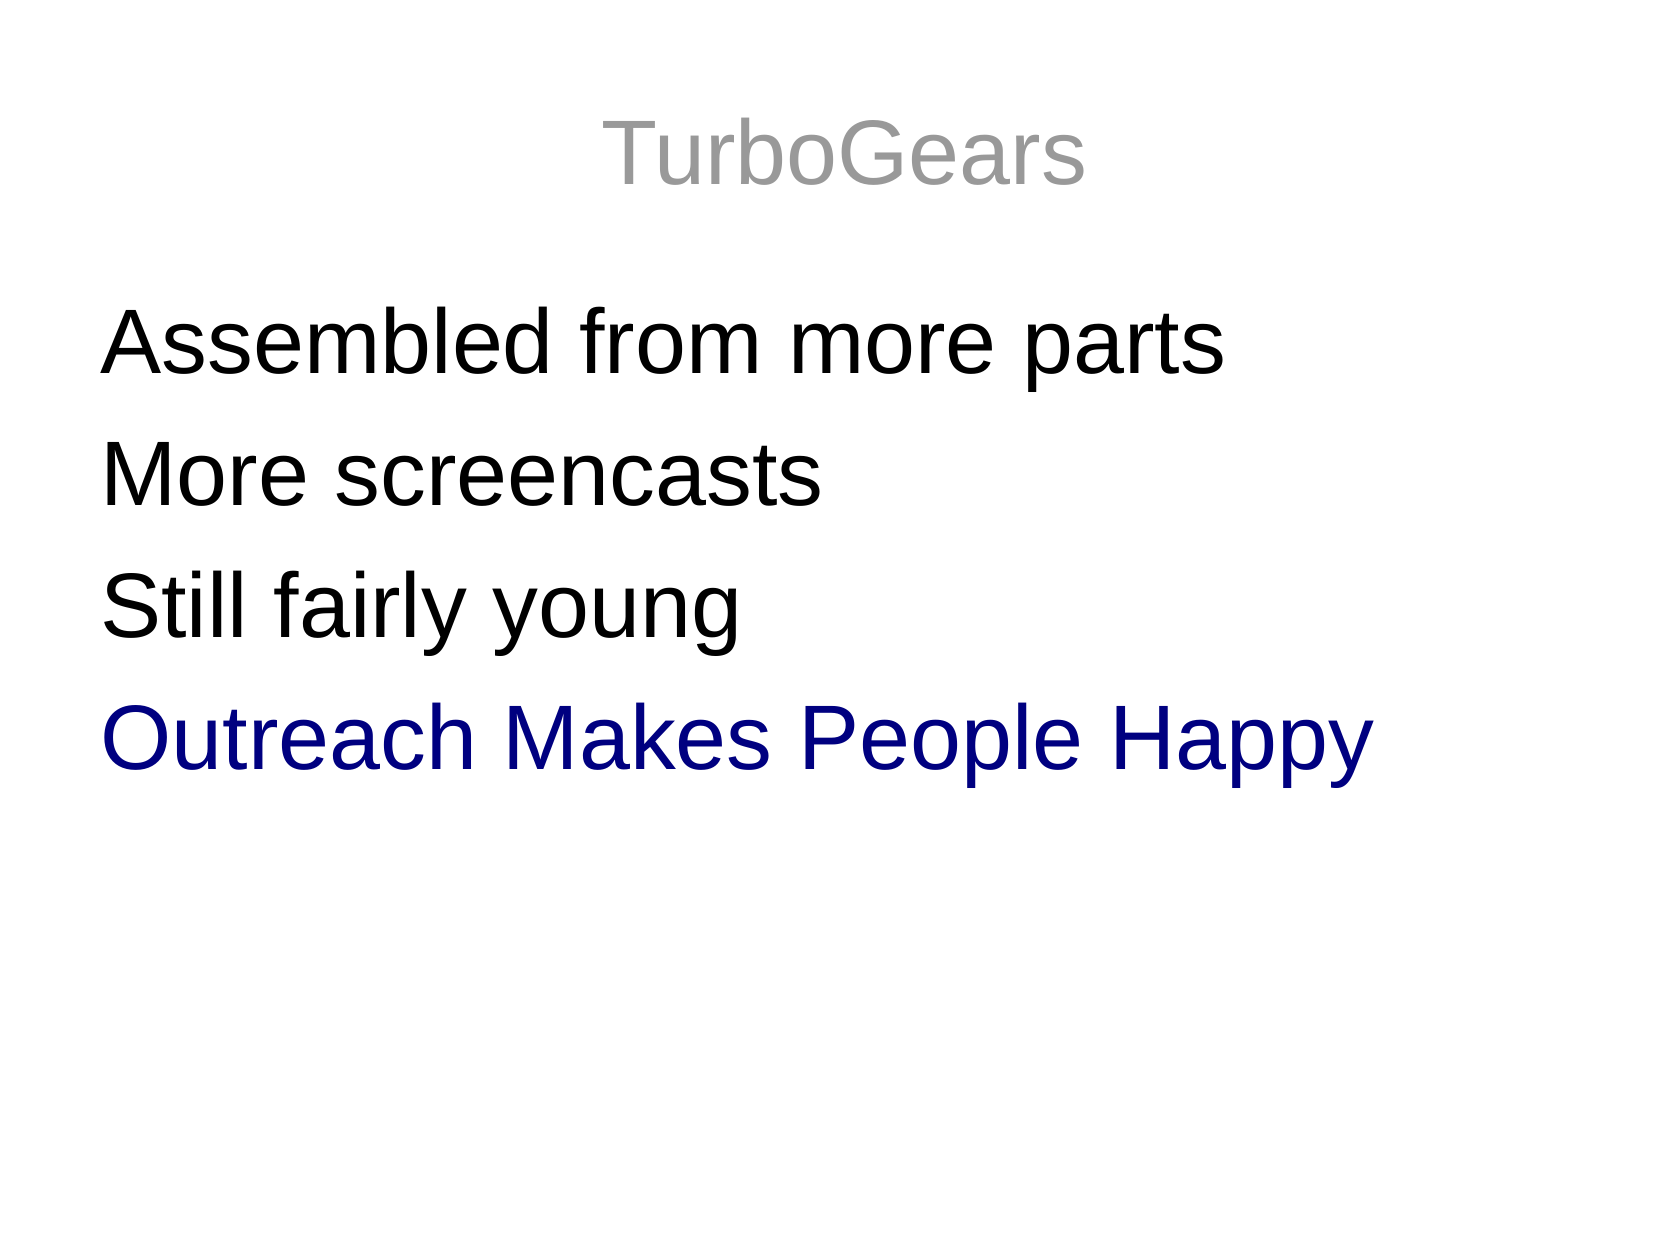

# TurboGears
Assembled from more parts
More screencasts
Still fairly young
Outreach Makes People Happy